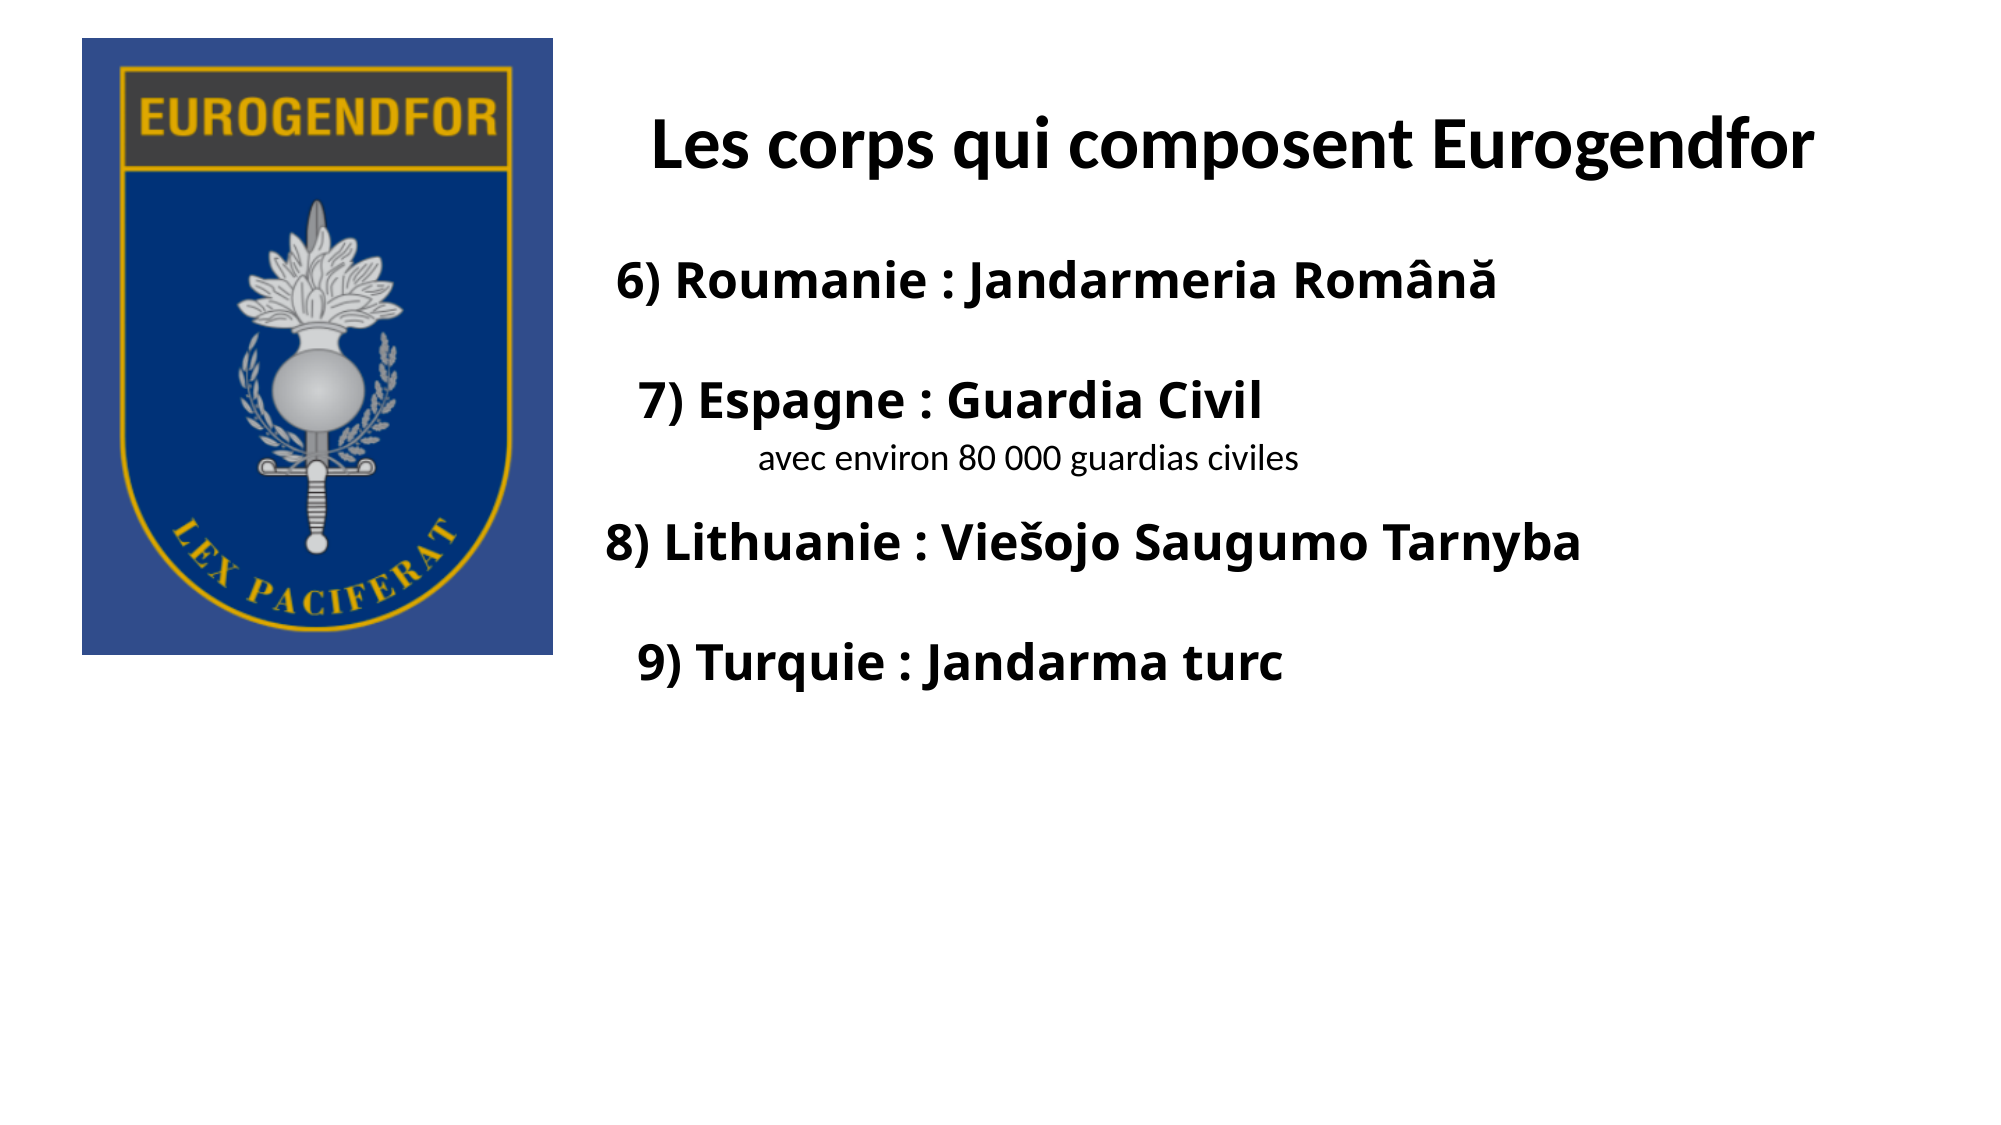

# Les corps qui composent Eurogendfor
6) Roumanie : Jandarmeria Română
7) Espagne : Guardia Civil
avec environ 80 000 guardias civiles
8) Lithuanie : Viešojo Saugumo Tarnyba
9) Turquie : Jandarma turc